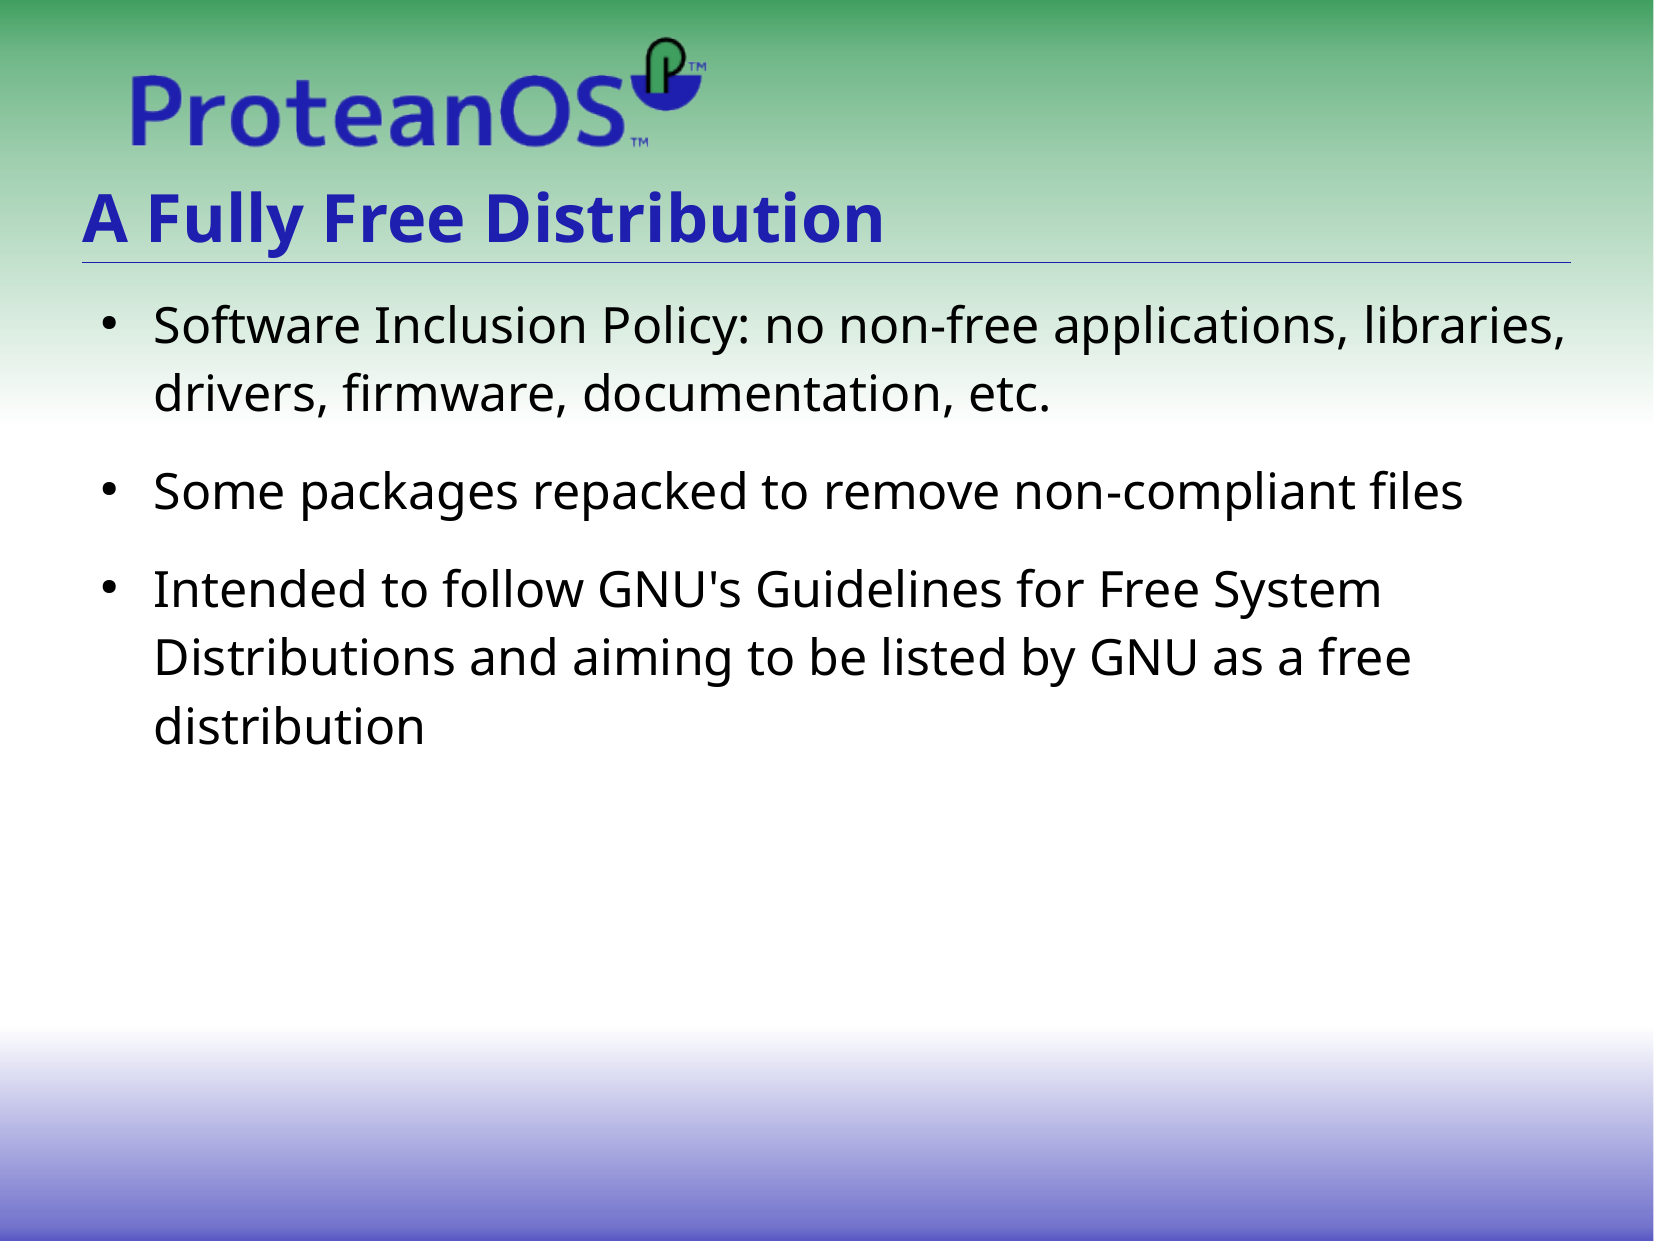

# A Fully Free Distribution
Software Inclusion Policy: no non-free applications, libraries, drivers, firmware, documentation, etc.
Some packages repacked to remove non-compliant files
Intended to follow GNU's Guidelines for Free System Distributions and aiming to be listed by GNU as a free distribution